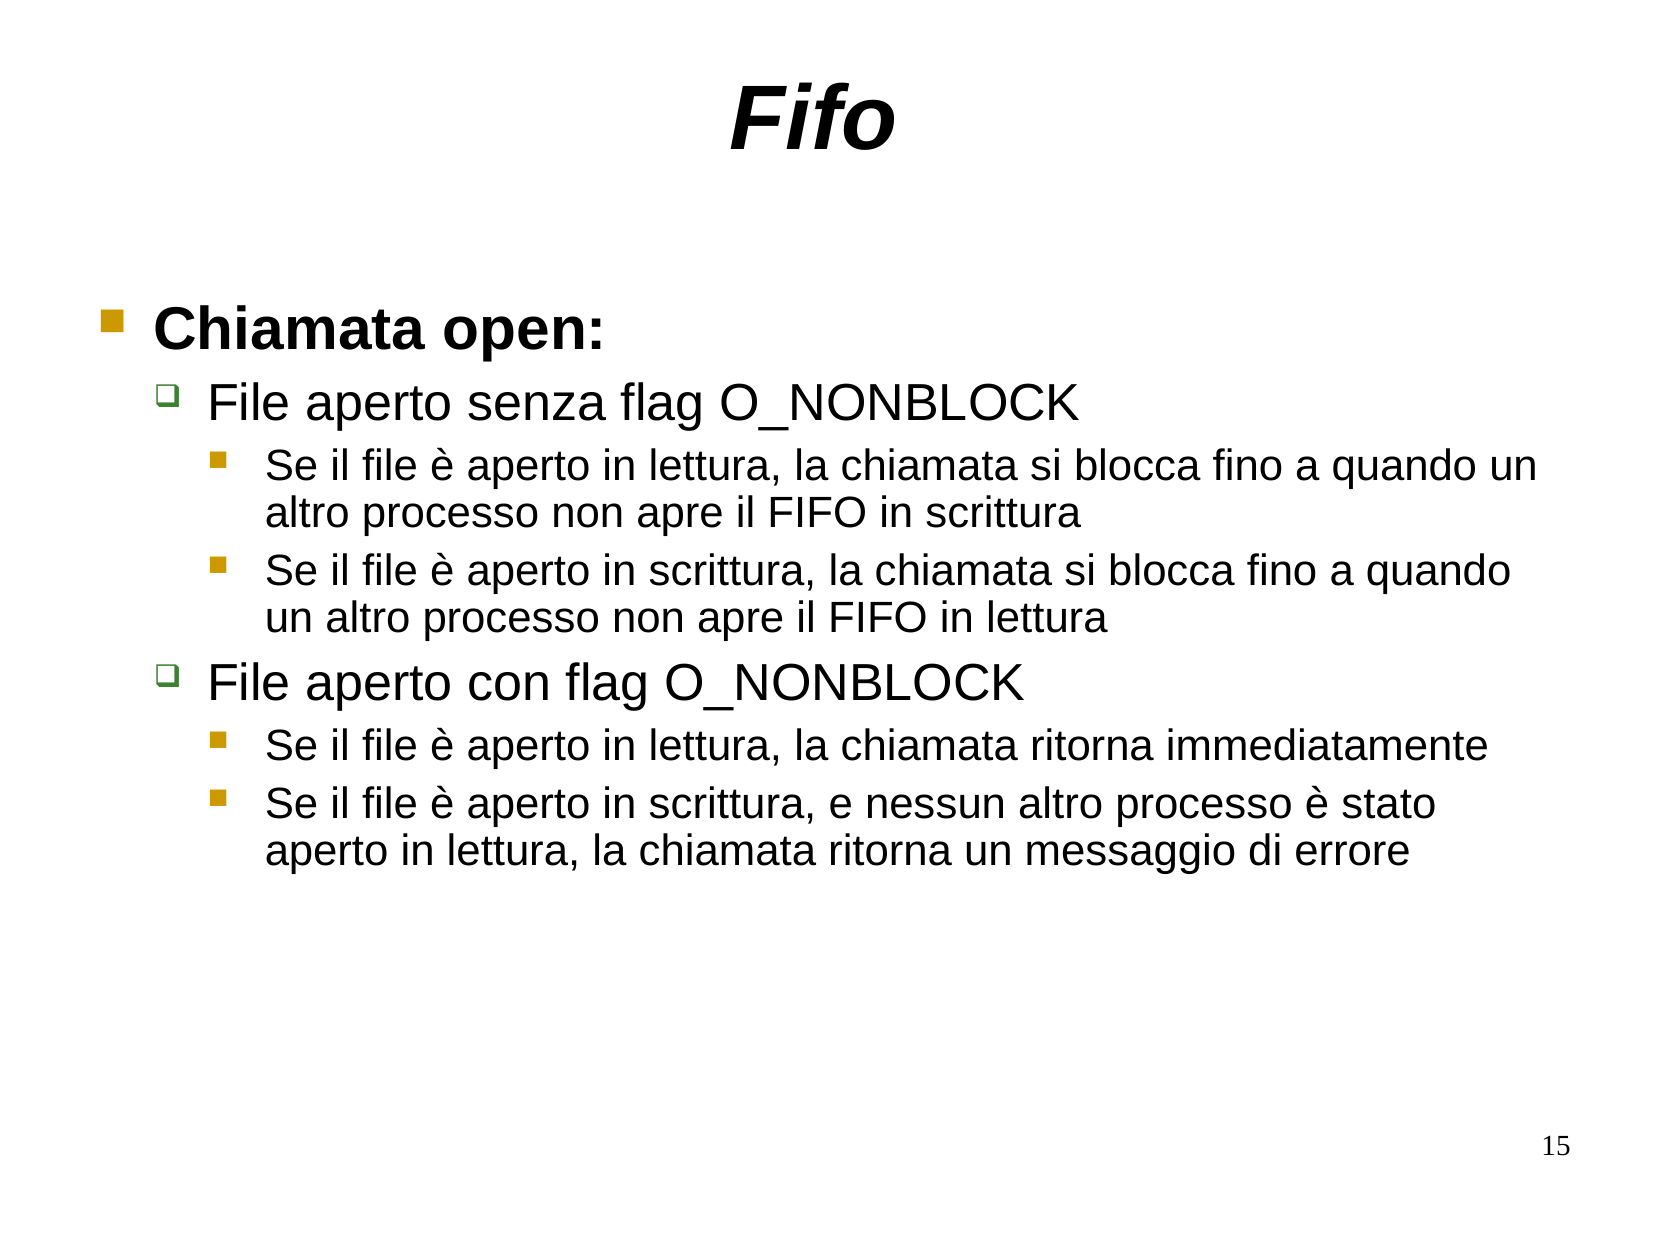

# Fifo
Chiamata open:
File aperto senza flag O_NONBLOCK
Se il file è aperto in lettura, la chiamata si blocca fino a quando un altro processo non apre il FIFO in scrittura
Se il file è aperto in scrittura, la chiamata si blocca fino a quando un altro processo non apre il FIFO in lettura
File aperto con flag O_NONBLOCK
Se il file è aperto in lettura, la chiamata ritorna immediatamente
Se il file è aperto in scrittura, e nessun altro processo è stato aperto in lettura, la chiamata ritorna un messaggio di errore
15